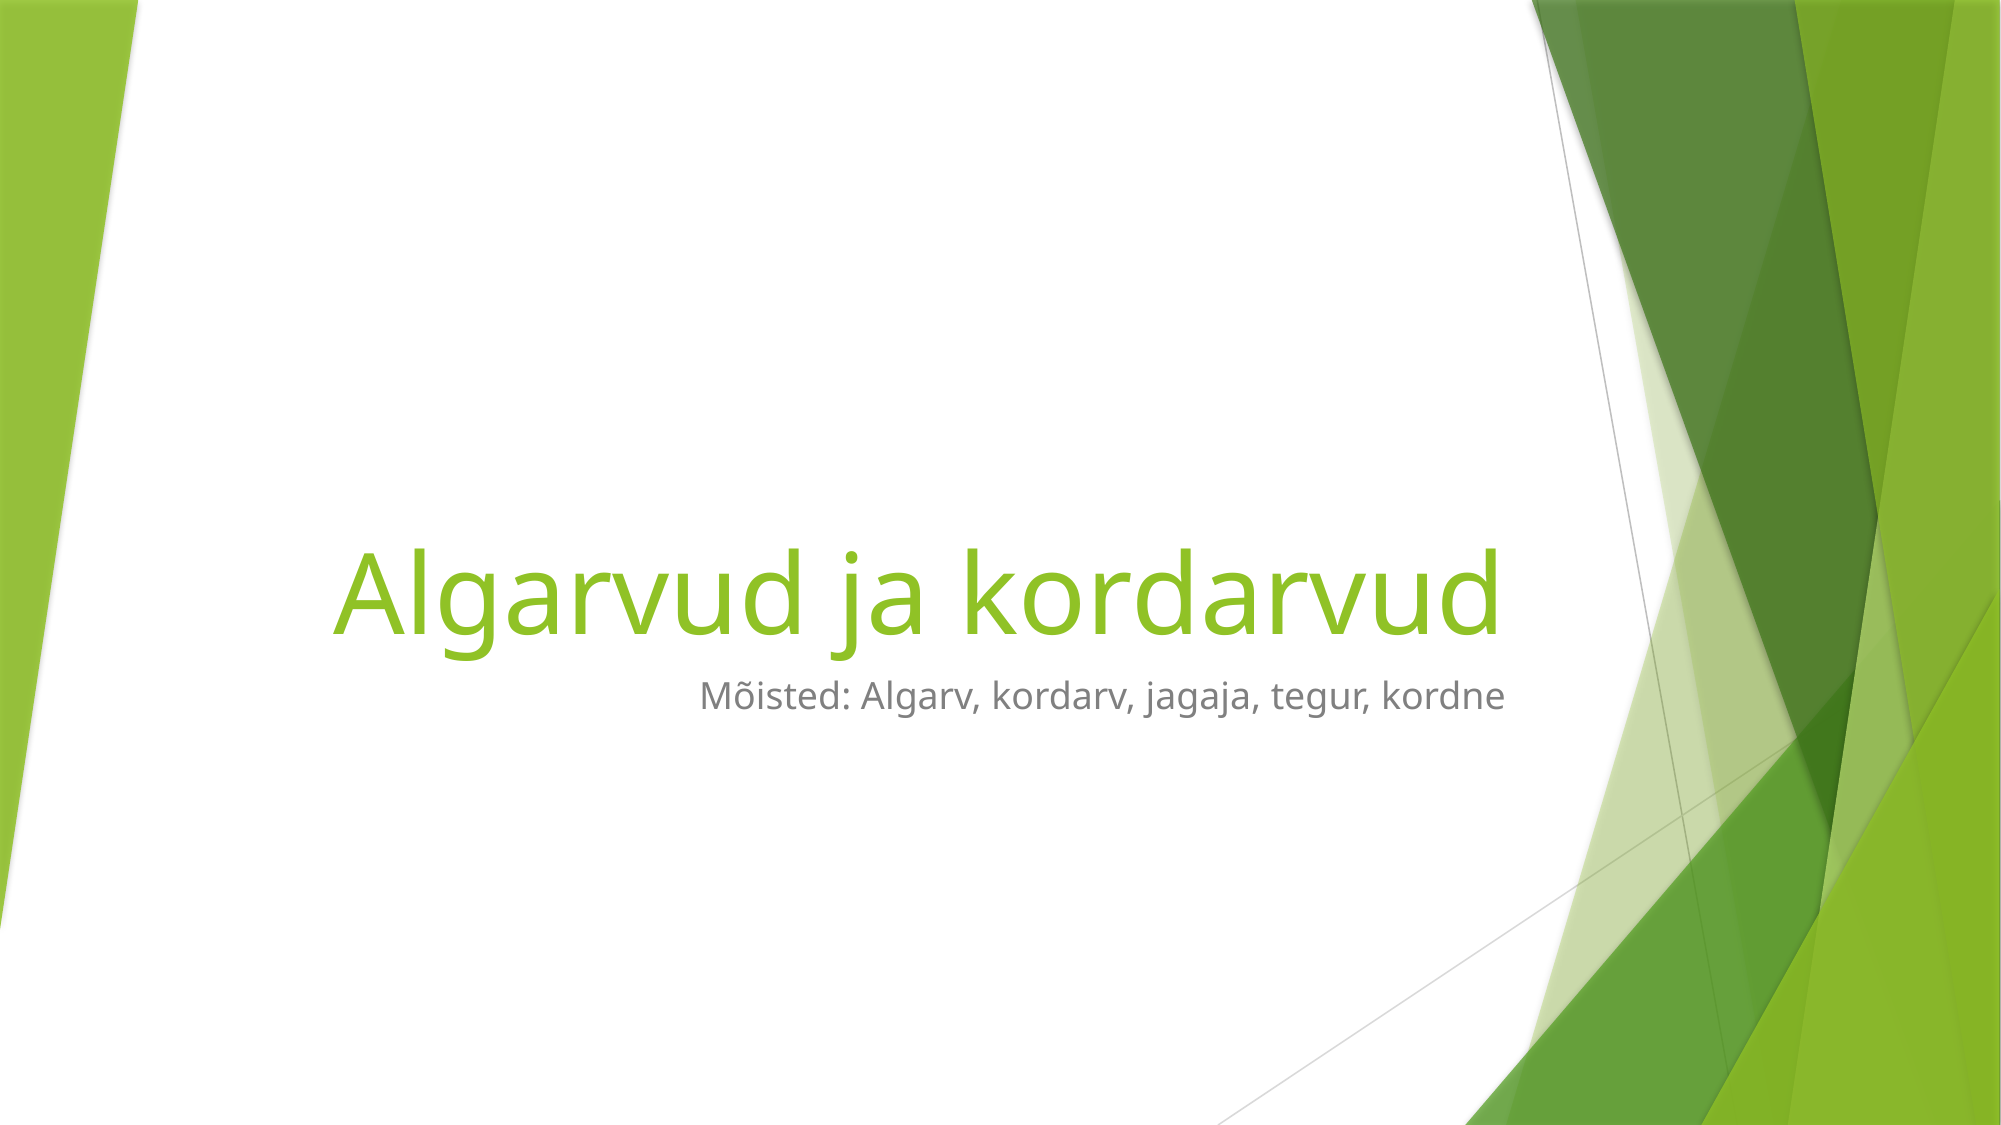

# Algarvud ja kordarvud
Mõisted: Algarv, kordarv, jagaja, tegur, kordne